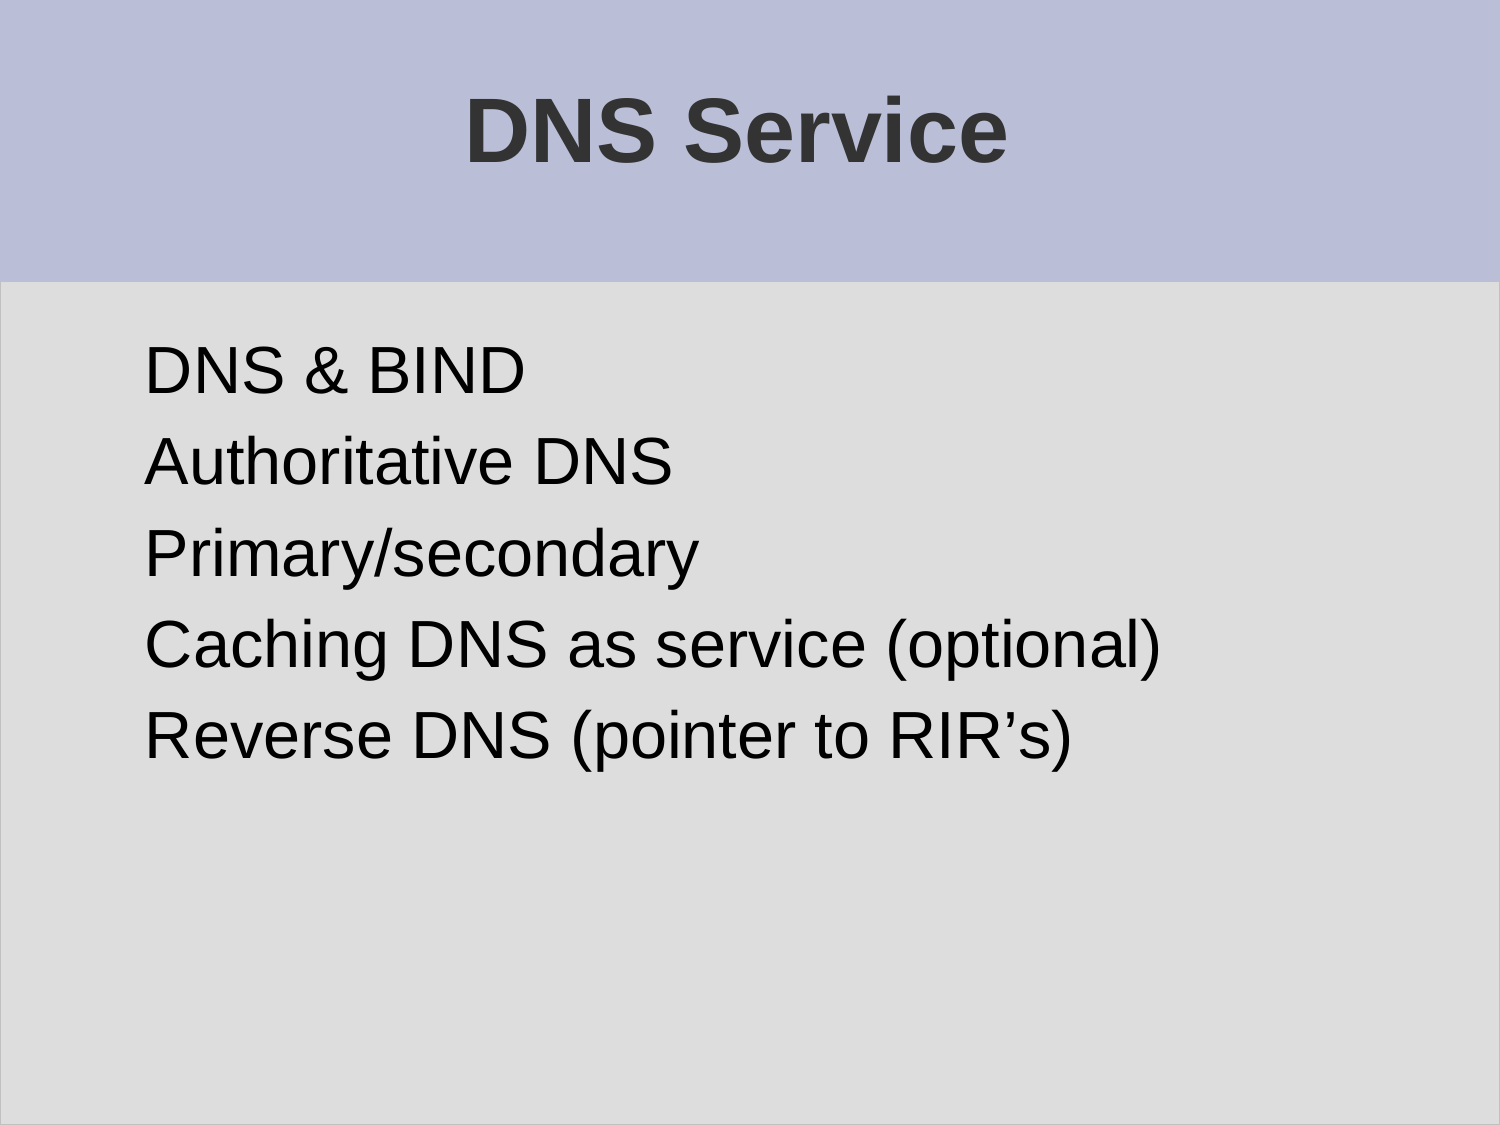

# DNS Service
DNS & BIND
Authoritative DNS
Primary/secondary
Caching DNS as service (optional)
Reverse DNS (pointer to RIR’s)